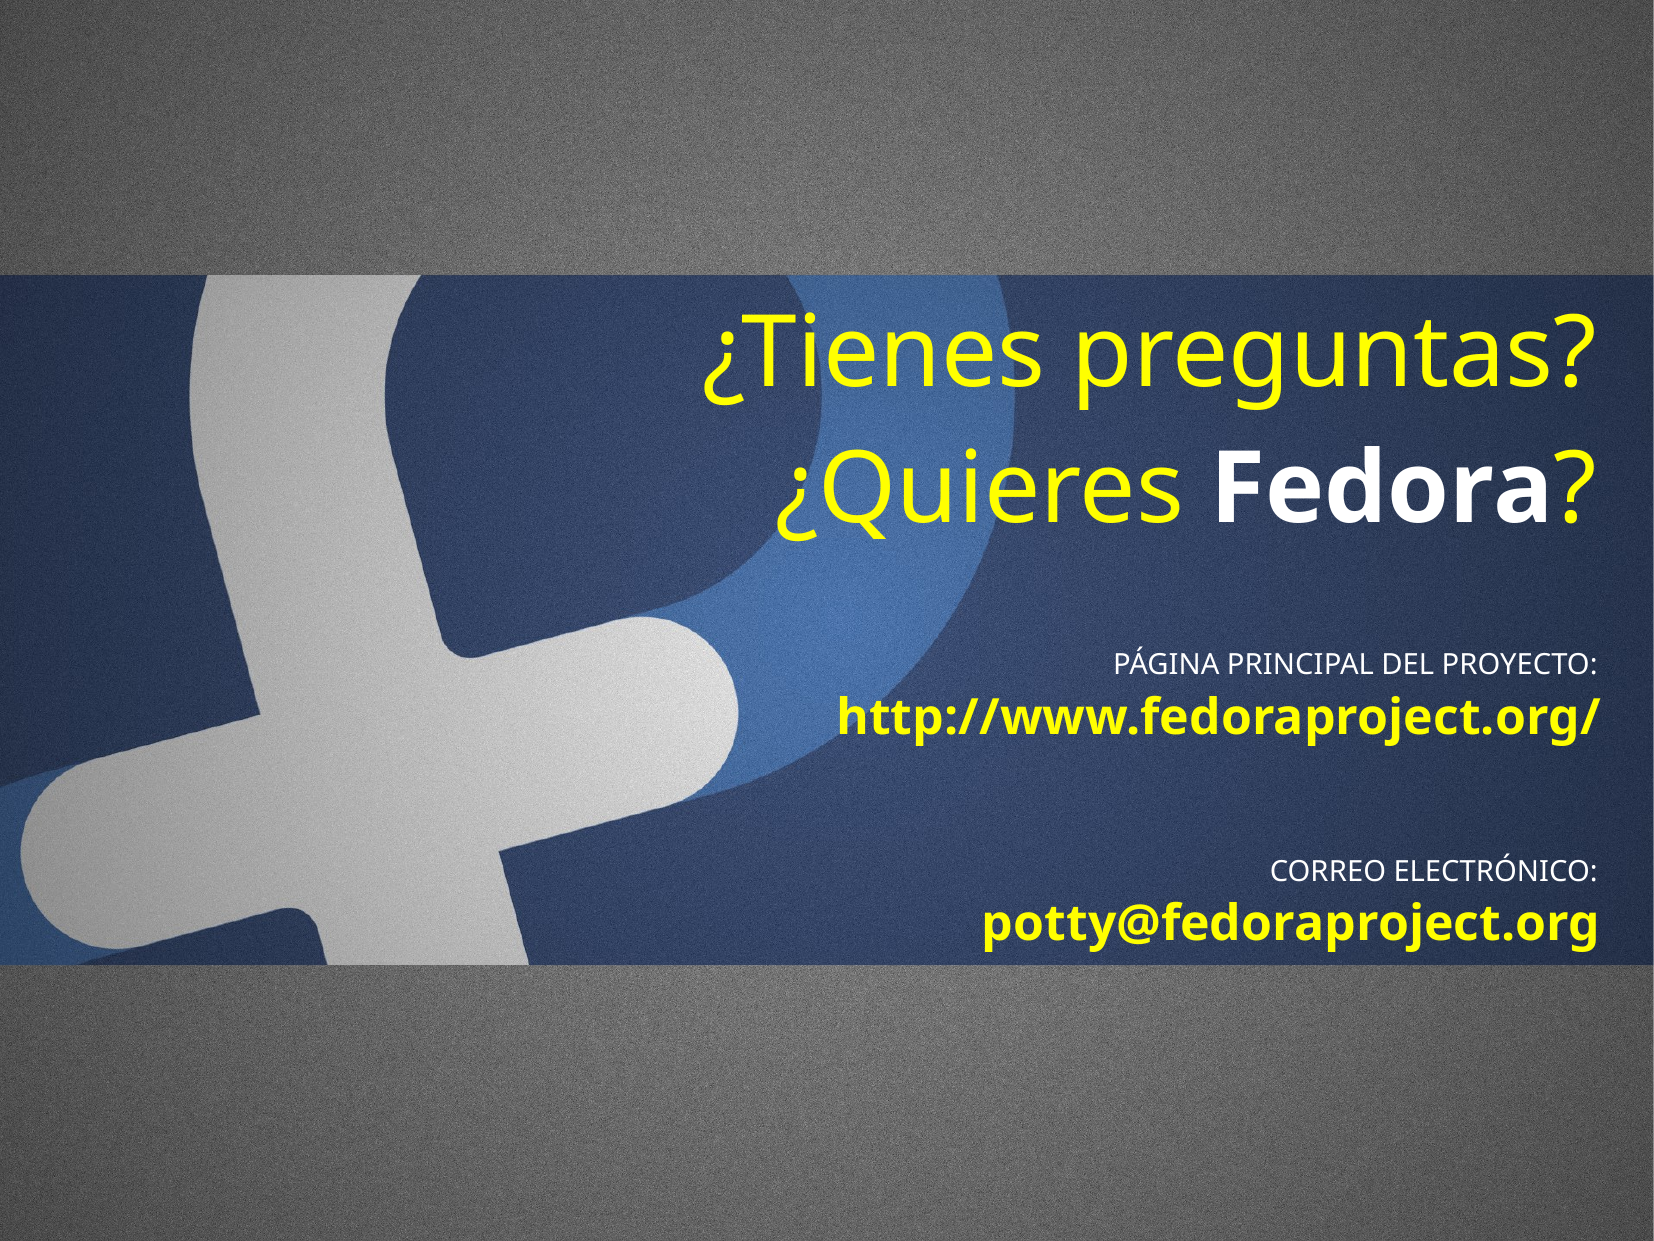

# ¿Tienes preguntas? ¿Quieres Fedora?
PÁGINA PRINCIPAL DEL PROYECTO:
http://www.fedoraproject.org/
CORREO ELECTRÓNICO:
potty@fedoraproject.org